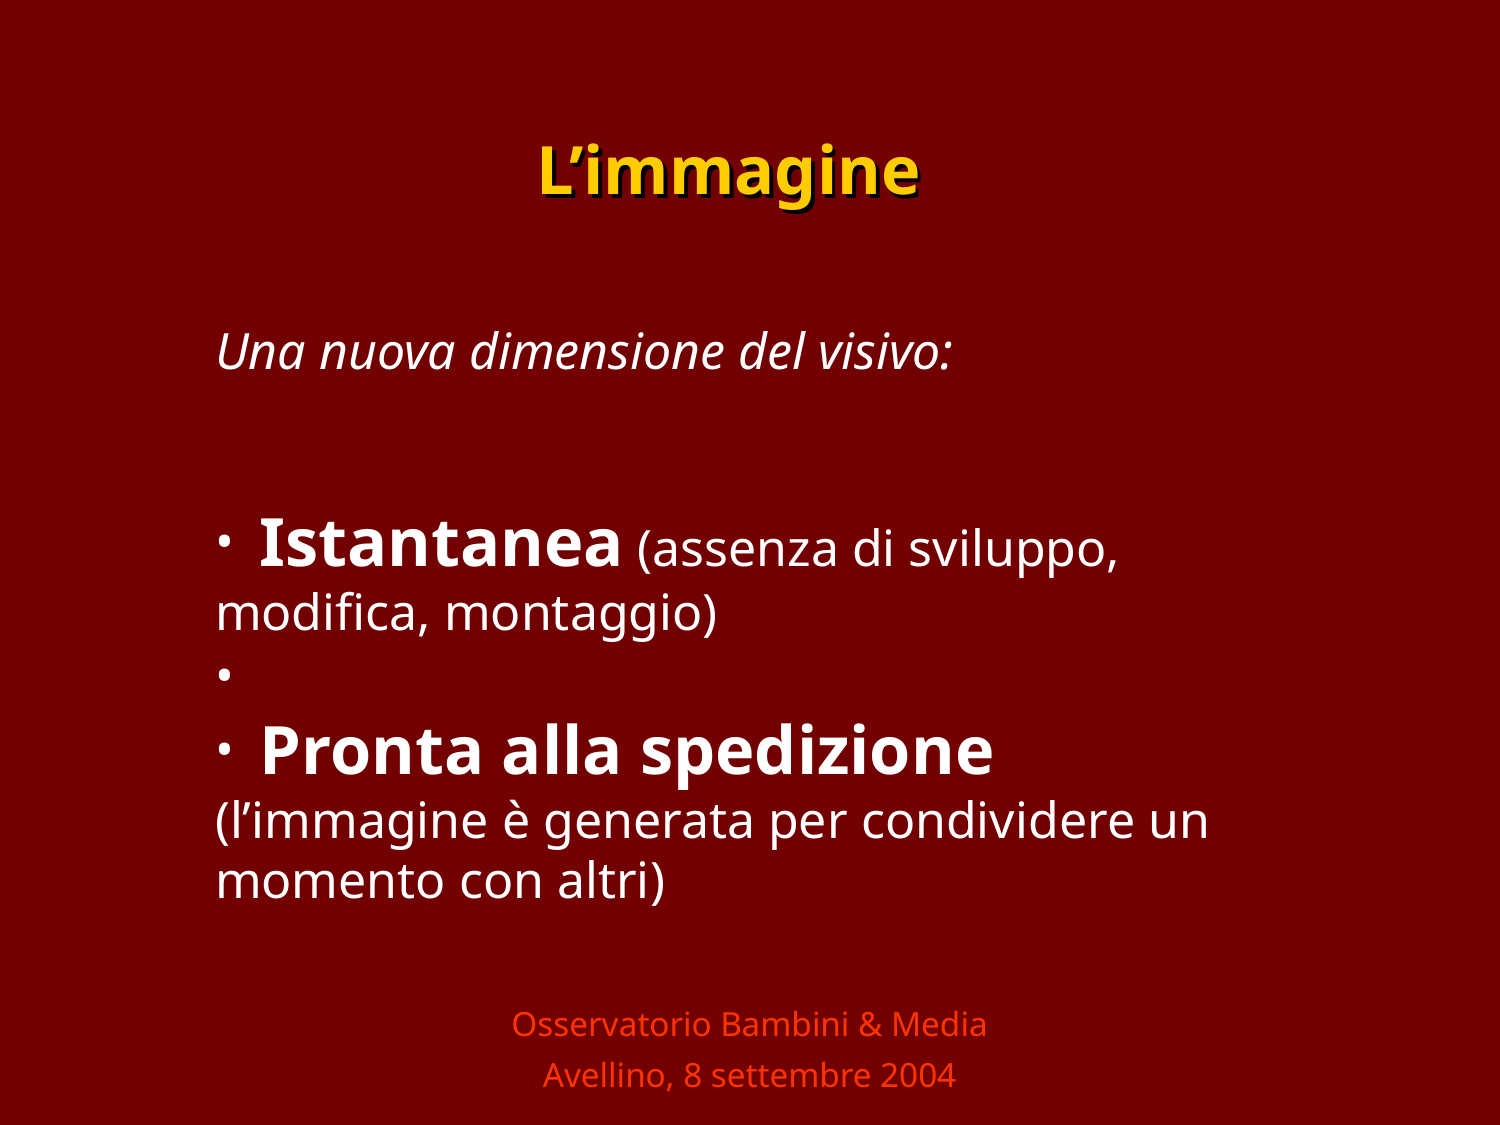

L’immagine
Una nuova dimensione del visivo:
 Istantanea (assenza di sviluppo, modifica, montaggio)
 Pronta alla spedizione (l’immagine è generata per condividere un momento con altri)
Osservatorio Bambini & Media
Avellino, 8 settembre 2004